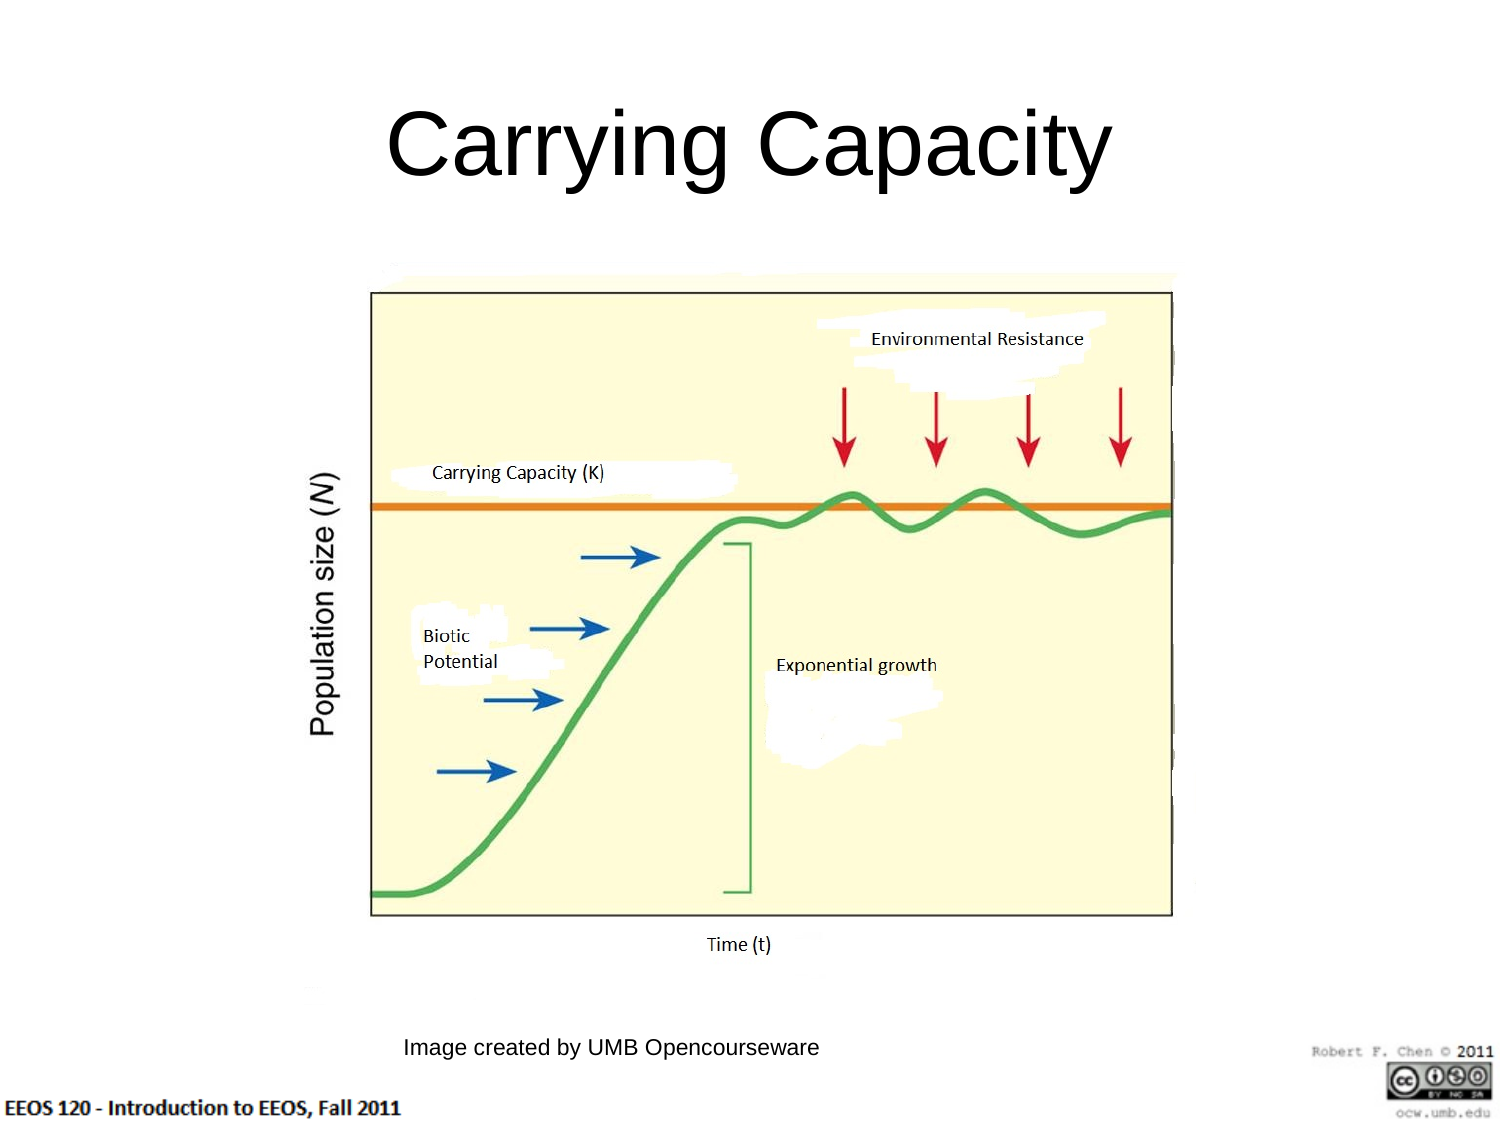

# Carrying Capacity
Image created by UMB Opencourseware